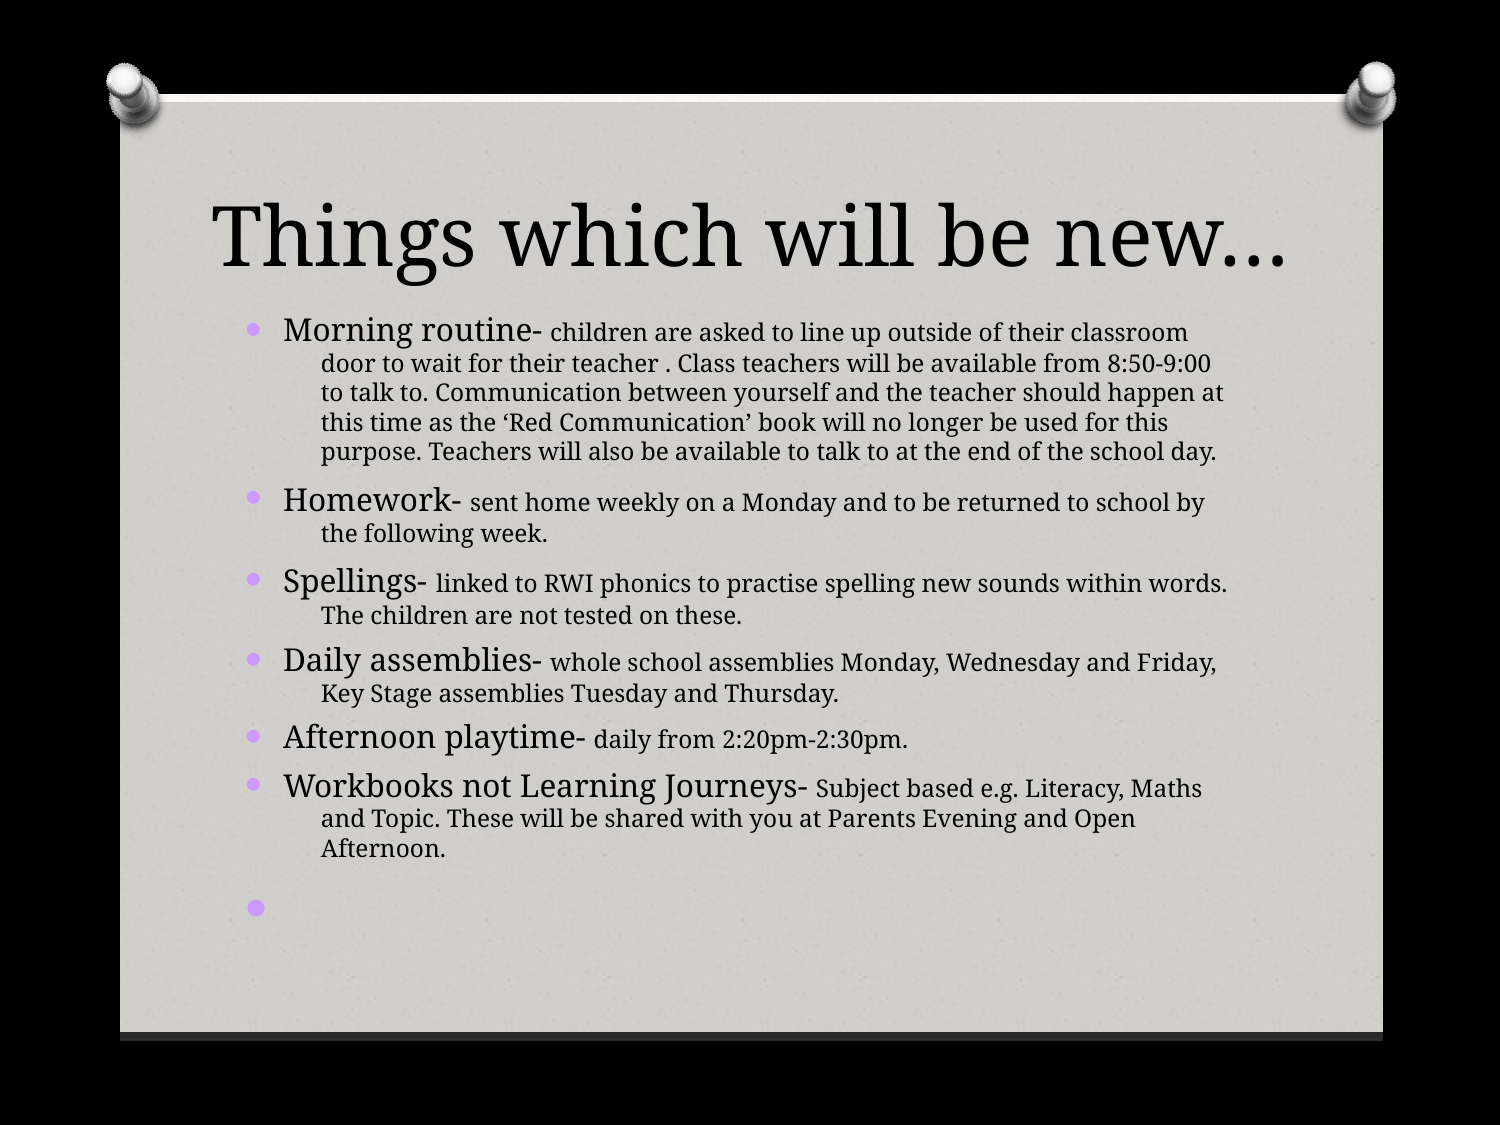

# Things which will be new…
Morning routine- children are asked to line up outside of their classroom door to wait for their teacher . Class teachers will be available from 8:50-9:00 to talk to. Communication between yourself and the teacher should happen at this time as the ‘Red Communication’ book will no longer be used for this purpose. Teachers will also be available to talk to at the end of the school day.
Homework- sent home weekly on a Monday and to be returned to school by the following week.
Spellings- linked to RWI phonics to practise spelling new sounds within words. The children are not tested on these.
Daily assemblies- whole school assemblies Monday, Wednesday and Friday, Key Stage assemblies Tuesday and Thursday.
Afternoon playtime- daily from 2:20pm-2:30pm.
Workbooks not Learning Journeys- Subject based e.g. Literacy, Maths and Topic. These will be shared with you at Parents Evening and Open Afternoon.